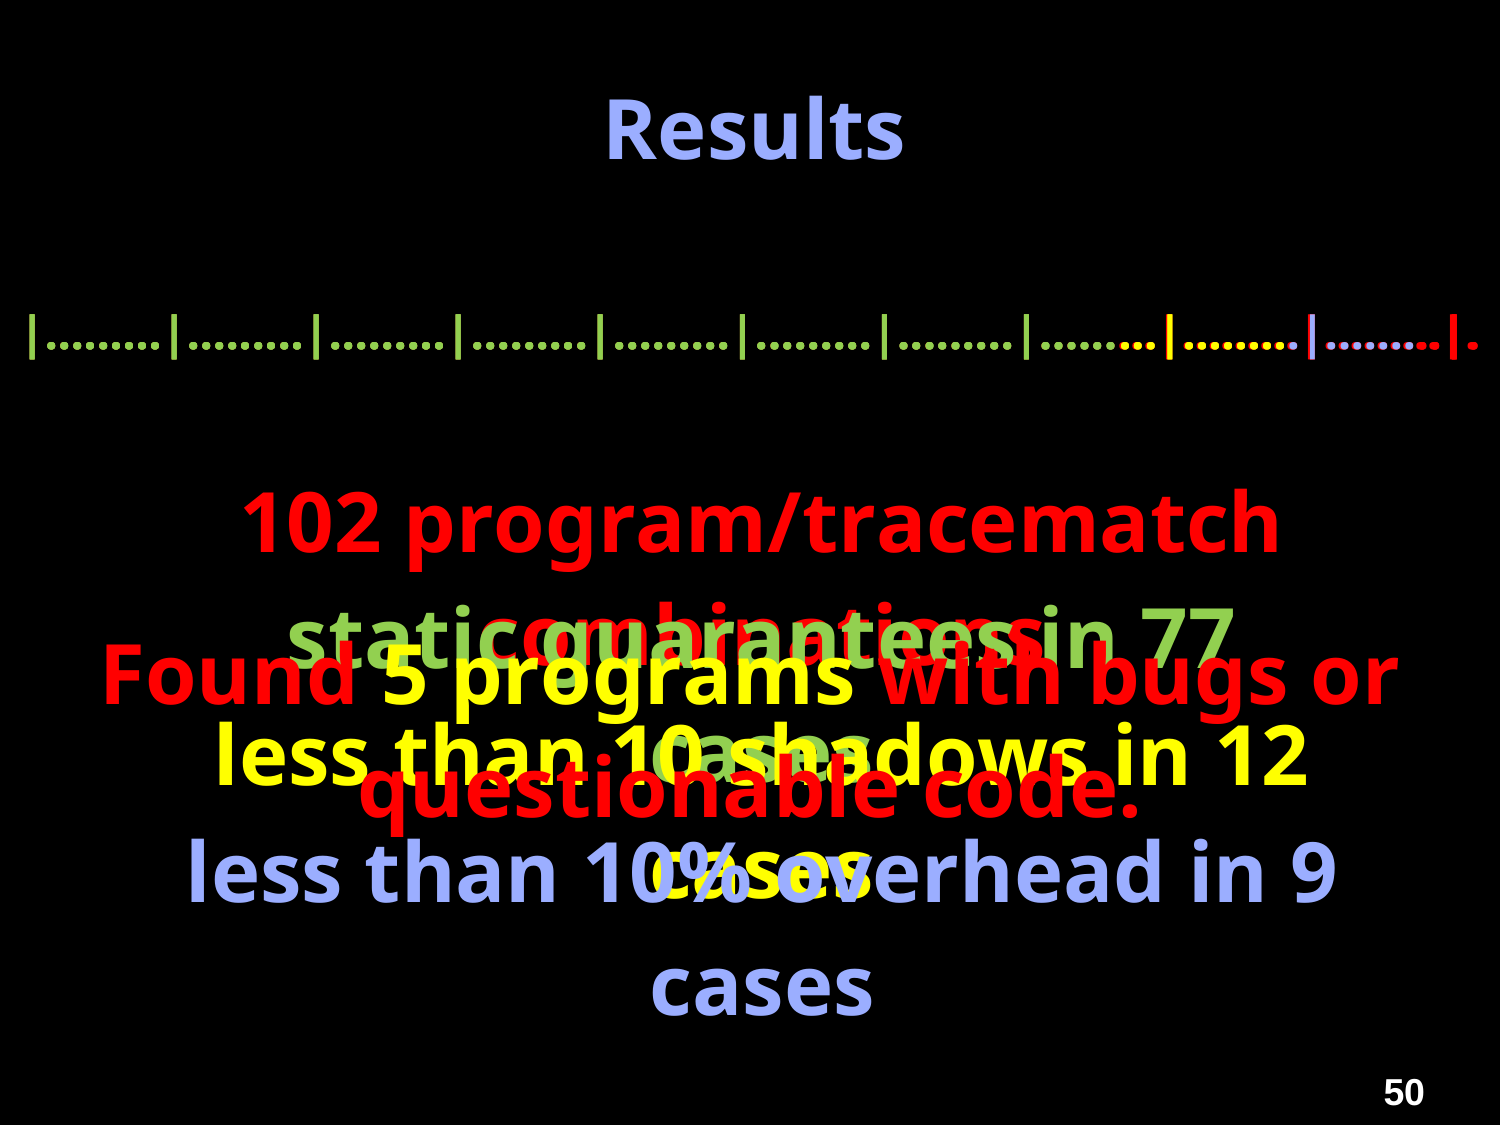

Results
|.........|.........|.........|.........|.........|.........|.........|.........|.........|.........|.
|.........|.........|.........|.........|.........|.........|.........|.........|.........|.........|.
|.........|.........|.........|.........|.........|.........|.........|.........|.........|.........|.
|.........|.........|.........|.........|.........|.........|.........|.........|.........|.........|.
102 program/tracematch combinations
static guarantees in 77 cases
Found 5 programs with bugs or questionable code.
less than 10 shadows in 12 cases
less than 10% overhead in 9 cases
50